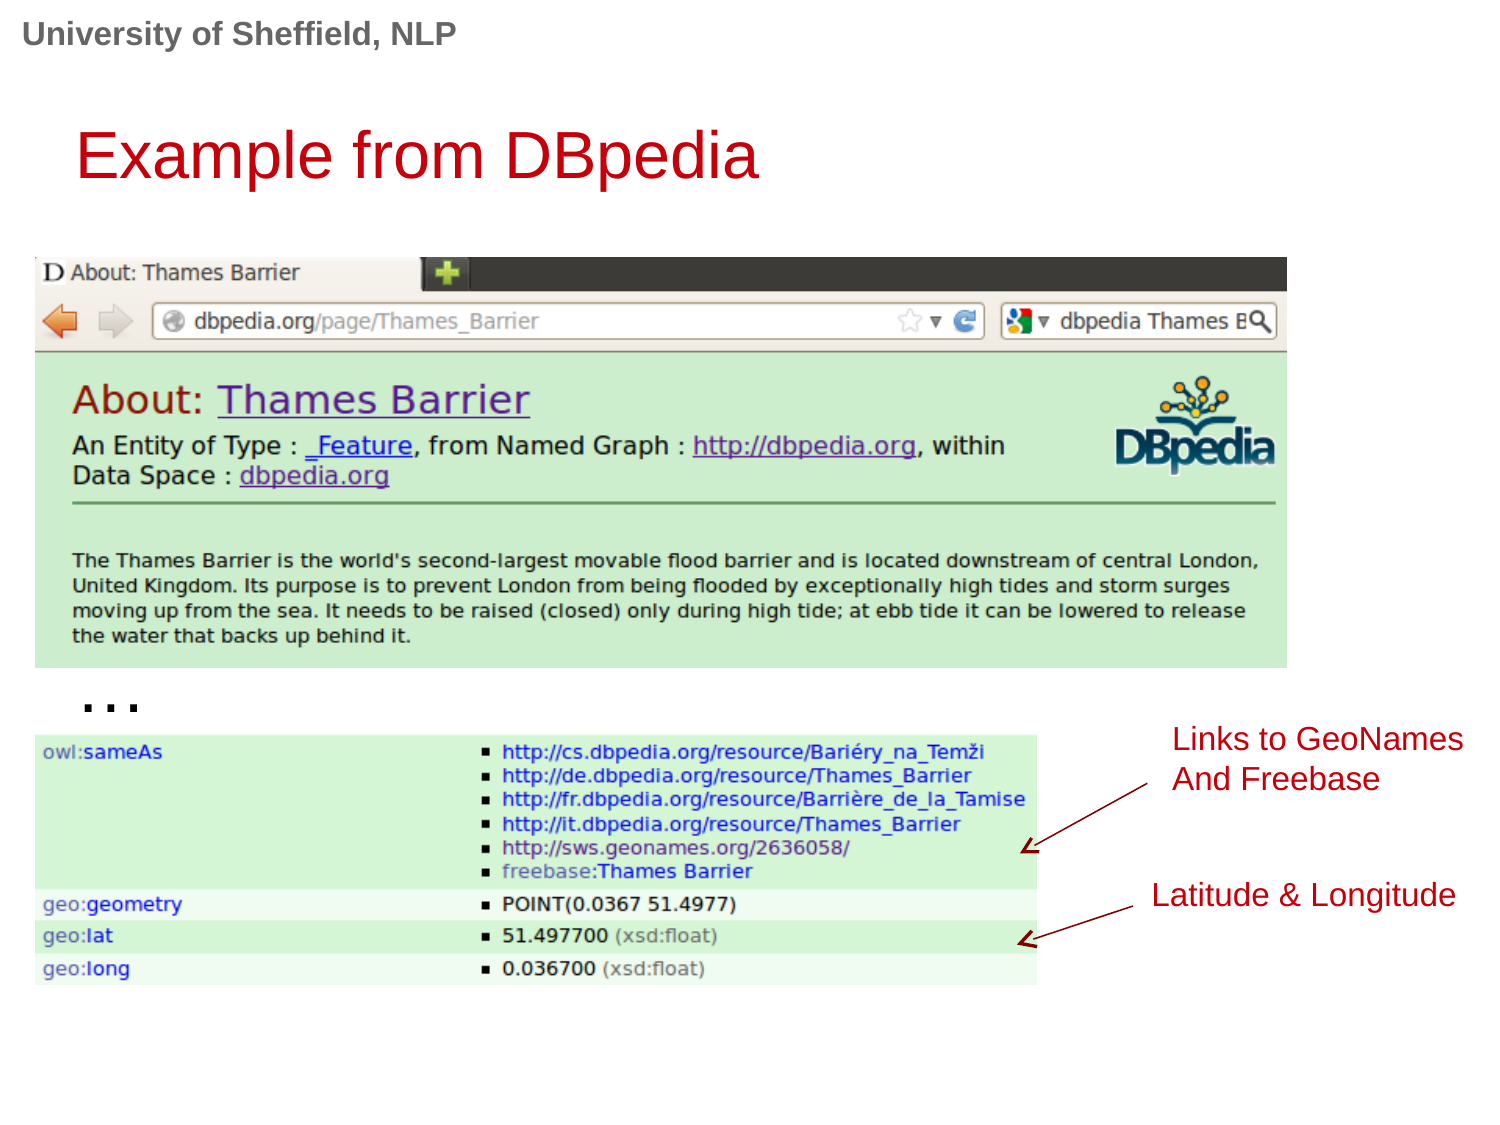

# Example from DBpedia
…
Links to GeoNames
And Freebase
Latitude & Longitude